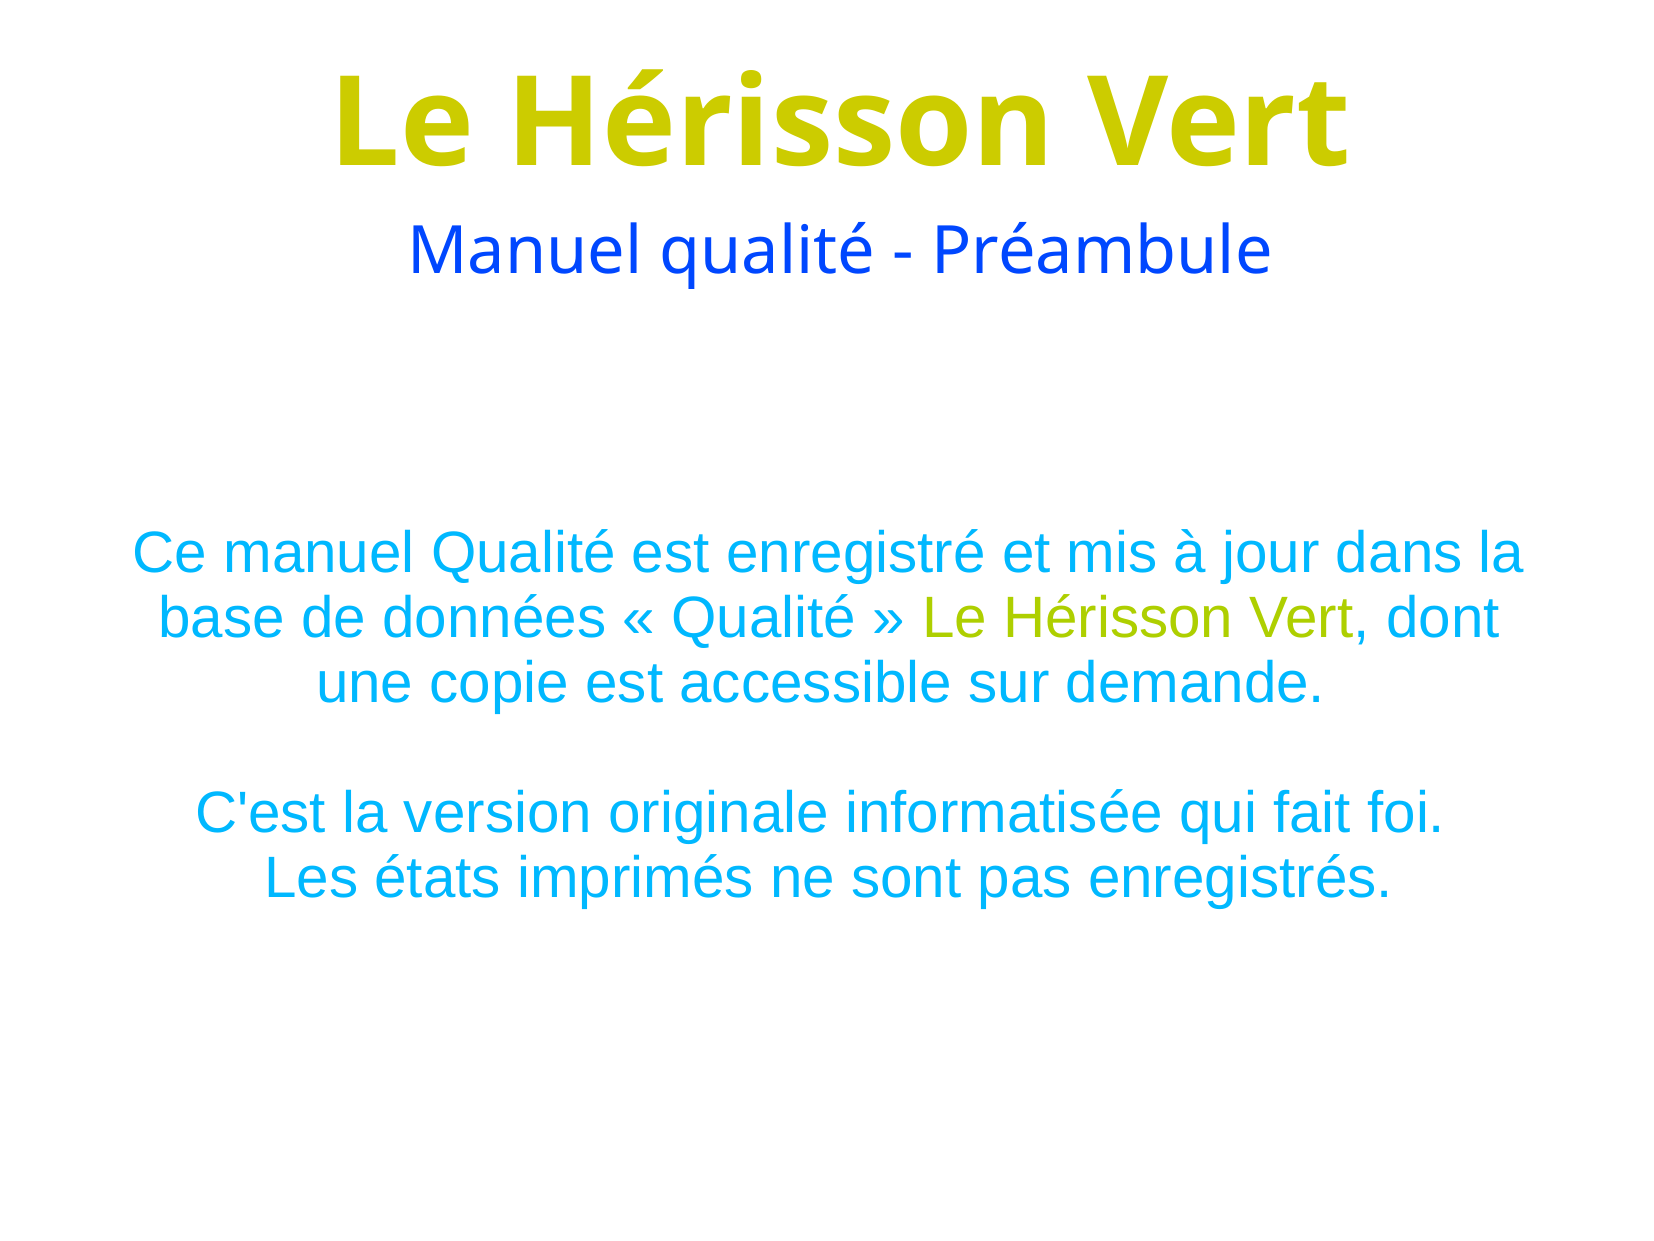

# Le Hérisson Vert Manuel qualité - Préambule
Ce manuel Qualité est enregistré et mis à jour dans la base de données « Qualité » Le Hérisson Vert, dont une copie est accessible sur demande.
C'est la version originale informatisée qui fait foi.
Les états imprimés ne sont pas enregistrés.